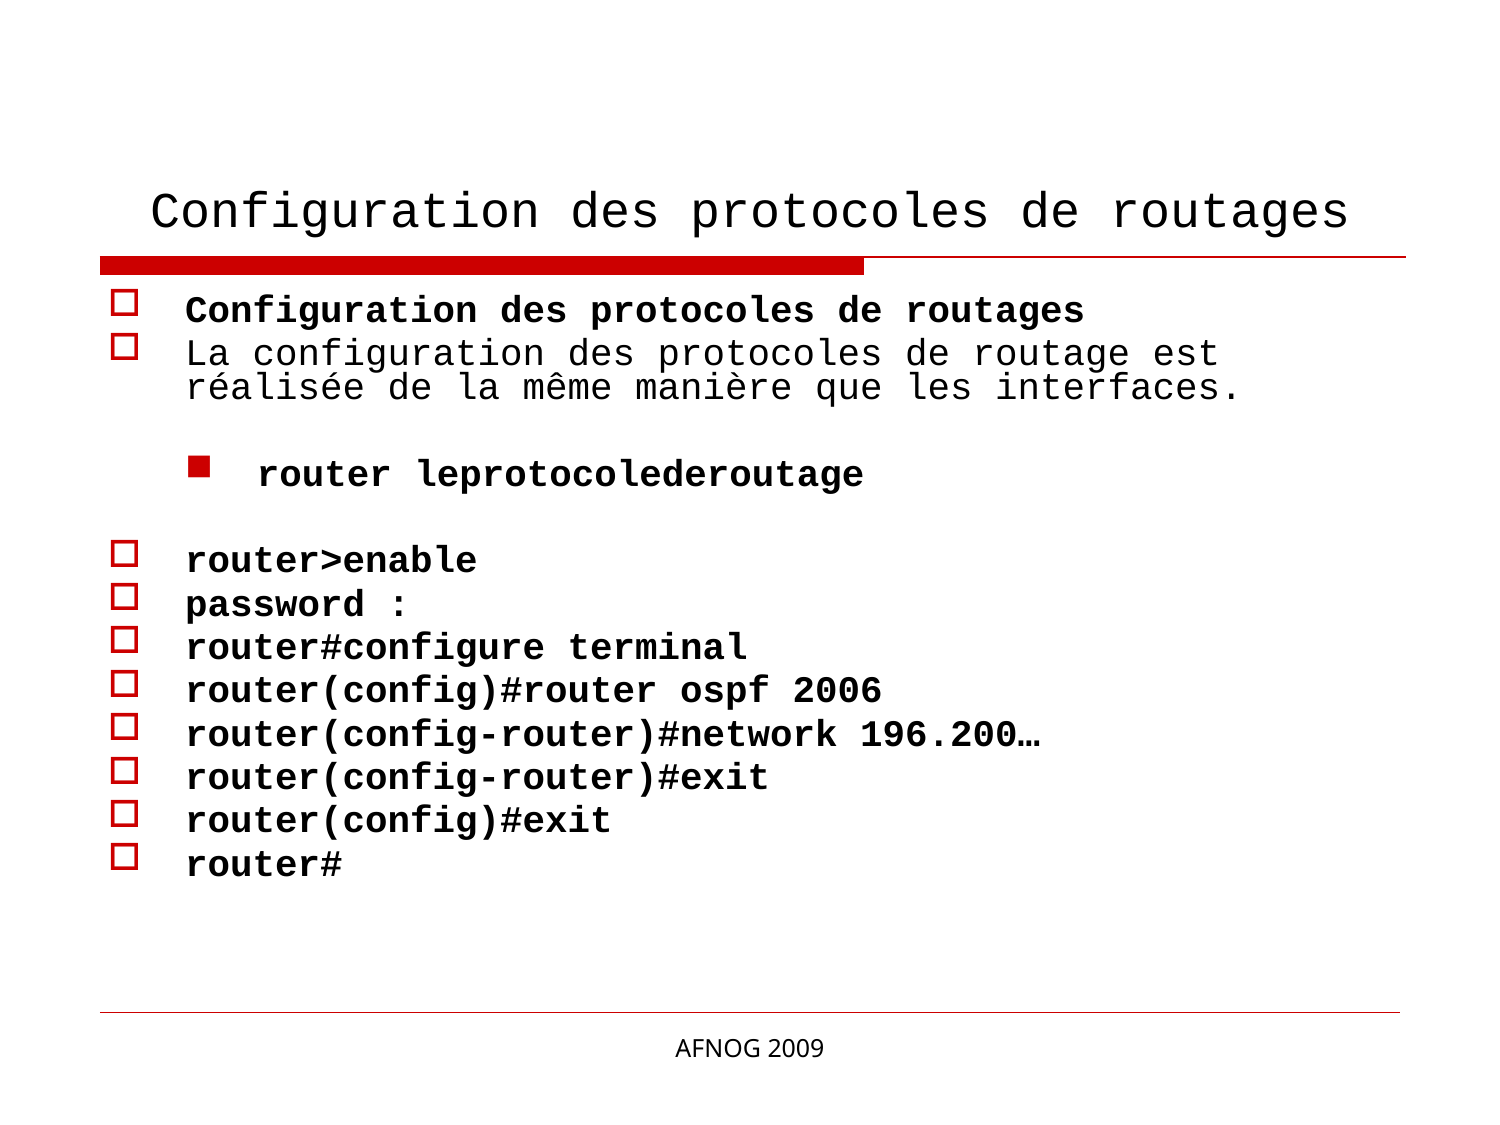

# Configuration des protocoles de routages
Configuration des protocoles de routages
La configuration des protocoles de routage est réalisée de la même manière que les interfaces.
router leprotocolederoutage
router>enable
password :
router#configure terminal
router(config)#router ospf 2006
router(config-router)#network 196.200…
router(config-router)#exit
router(config)#exit
router#
AFNOG 2009